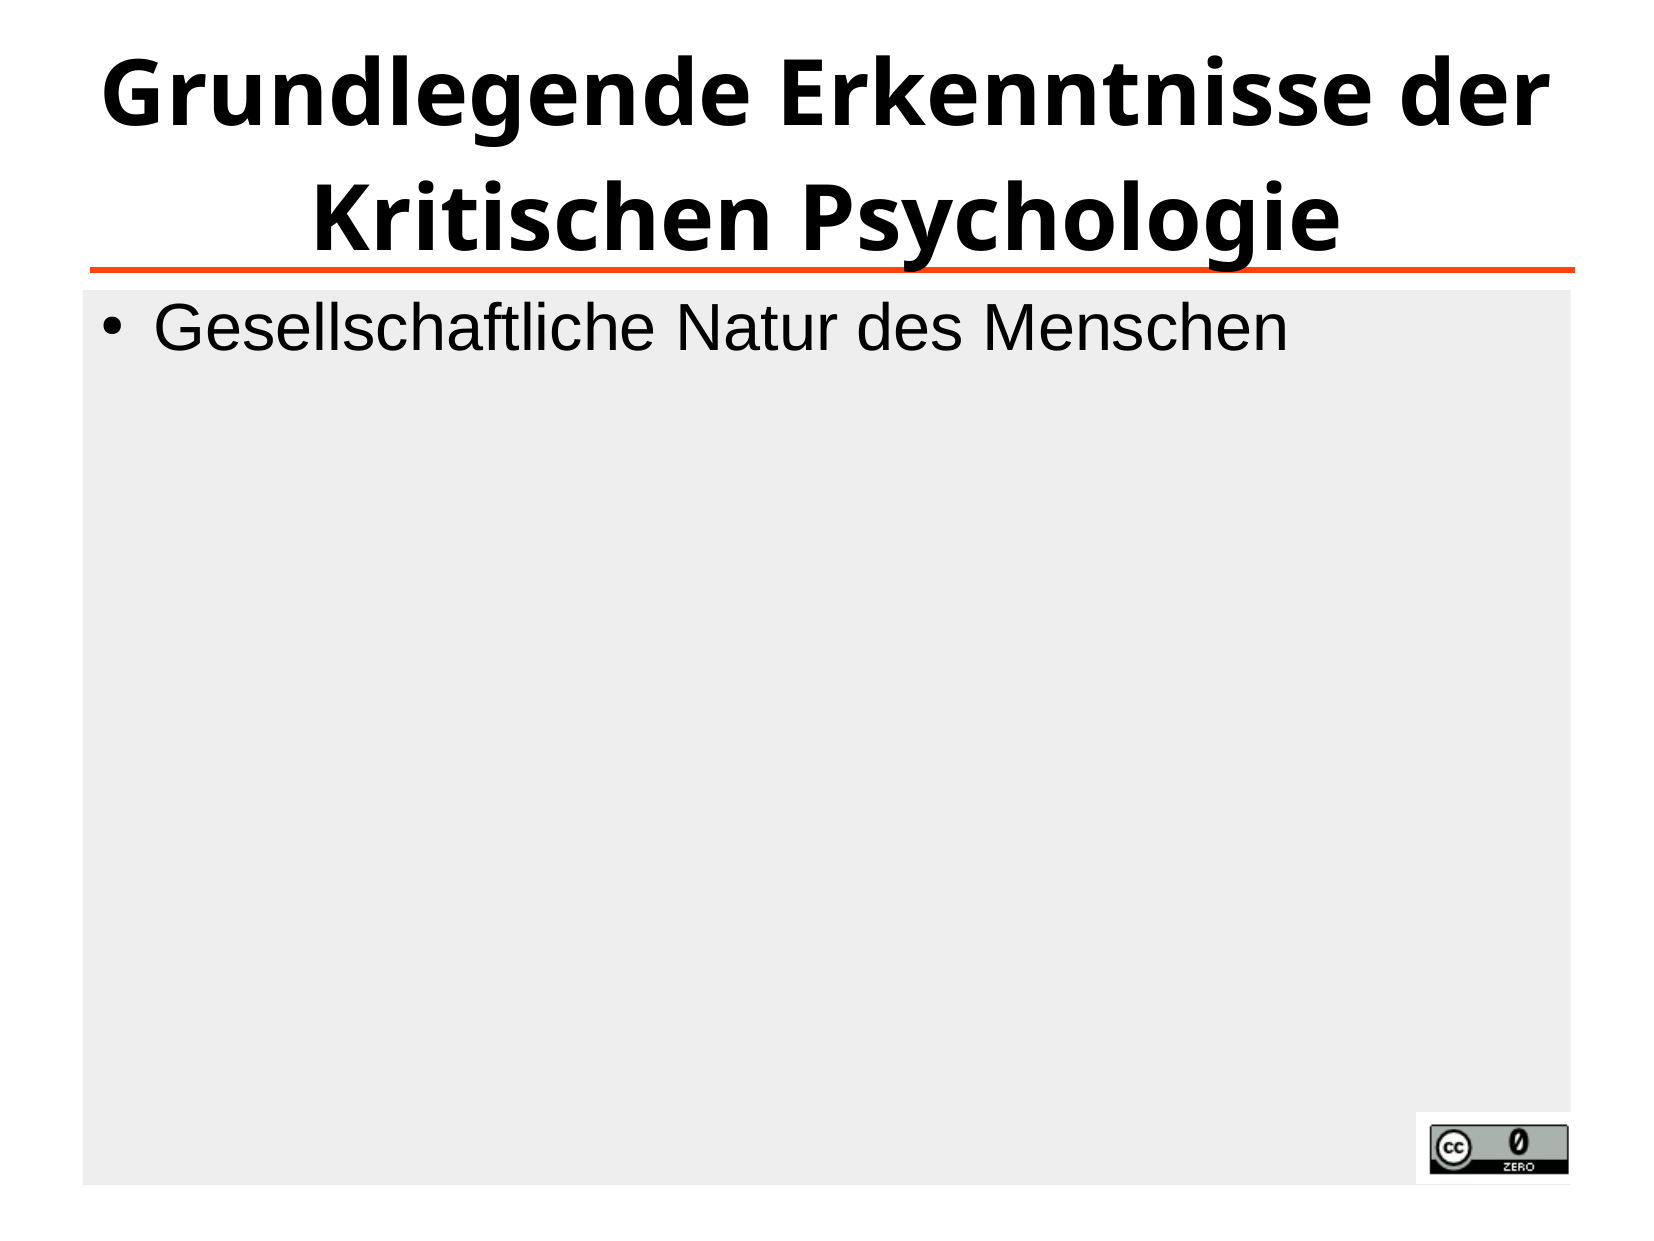

# Grundlegende Erkenntnisse der Kritischen Psychologie
Gesellschaftliche Natur des Menschen